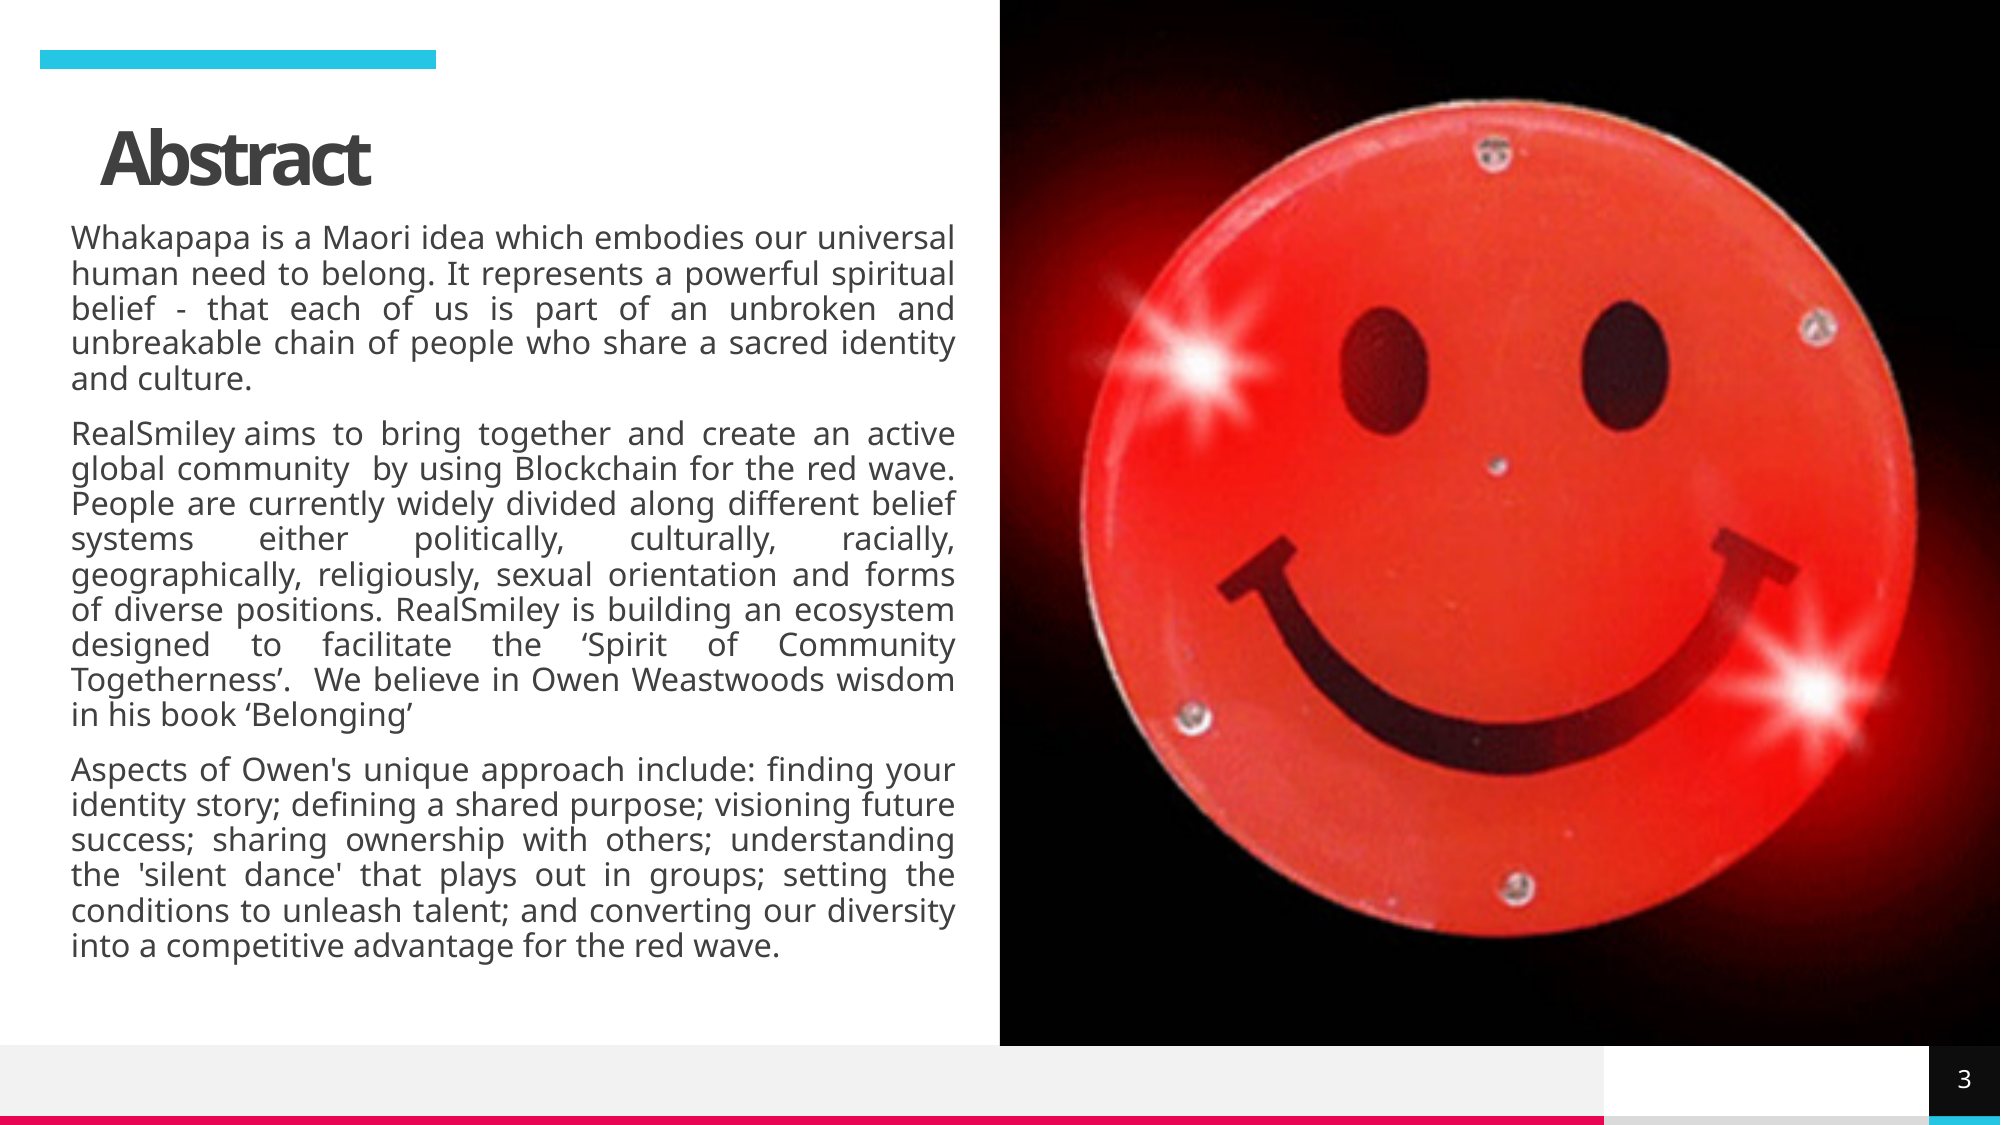

Abstract
# Whakapapa is a Maori idea which embodies our universal human need to belong. It represents a powerful spiritual belief - that each of us is part of an unbroken and unbreakable chain of people who share a sacred identity and culture.
RealSmiley aims to bring together and create an active global community by using Blockchain for the red wave. People are currently widely divided along different belief systems either politically, culturally, racially, geographically, religiously, sexual orientation and forms of diverse positions. RealSmiley is building an ecosystem designed to facilitate the ‘Spirit of Community Togetherness’. We believe in Owen Weastwoods wisdom in his book ‘Belonging’
Aspects of Owen's unique approach include: finding your identity story; defining a shared purpose; visioning future success; sharing ownership with others; understanding the 'silent dance' that plays out in groups; setting the conditions to unleash talent; and converting our diversity into a competitive advantage for the red wave.